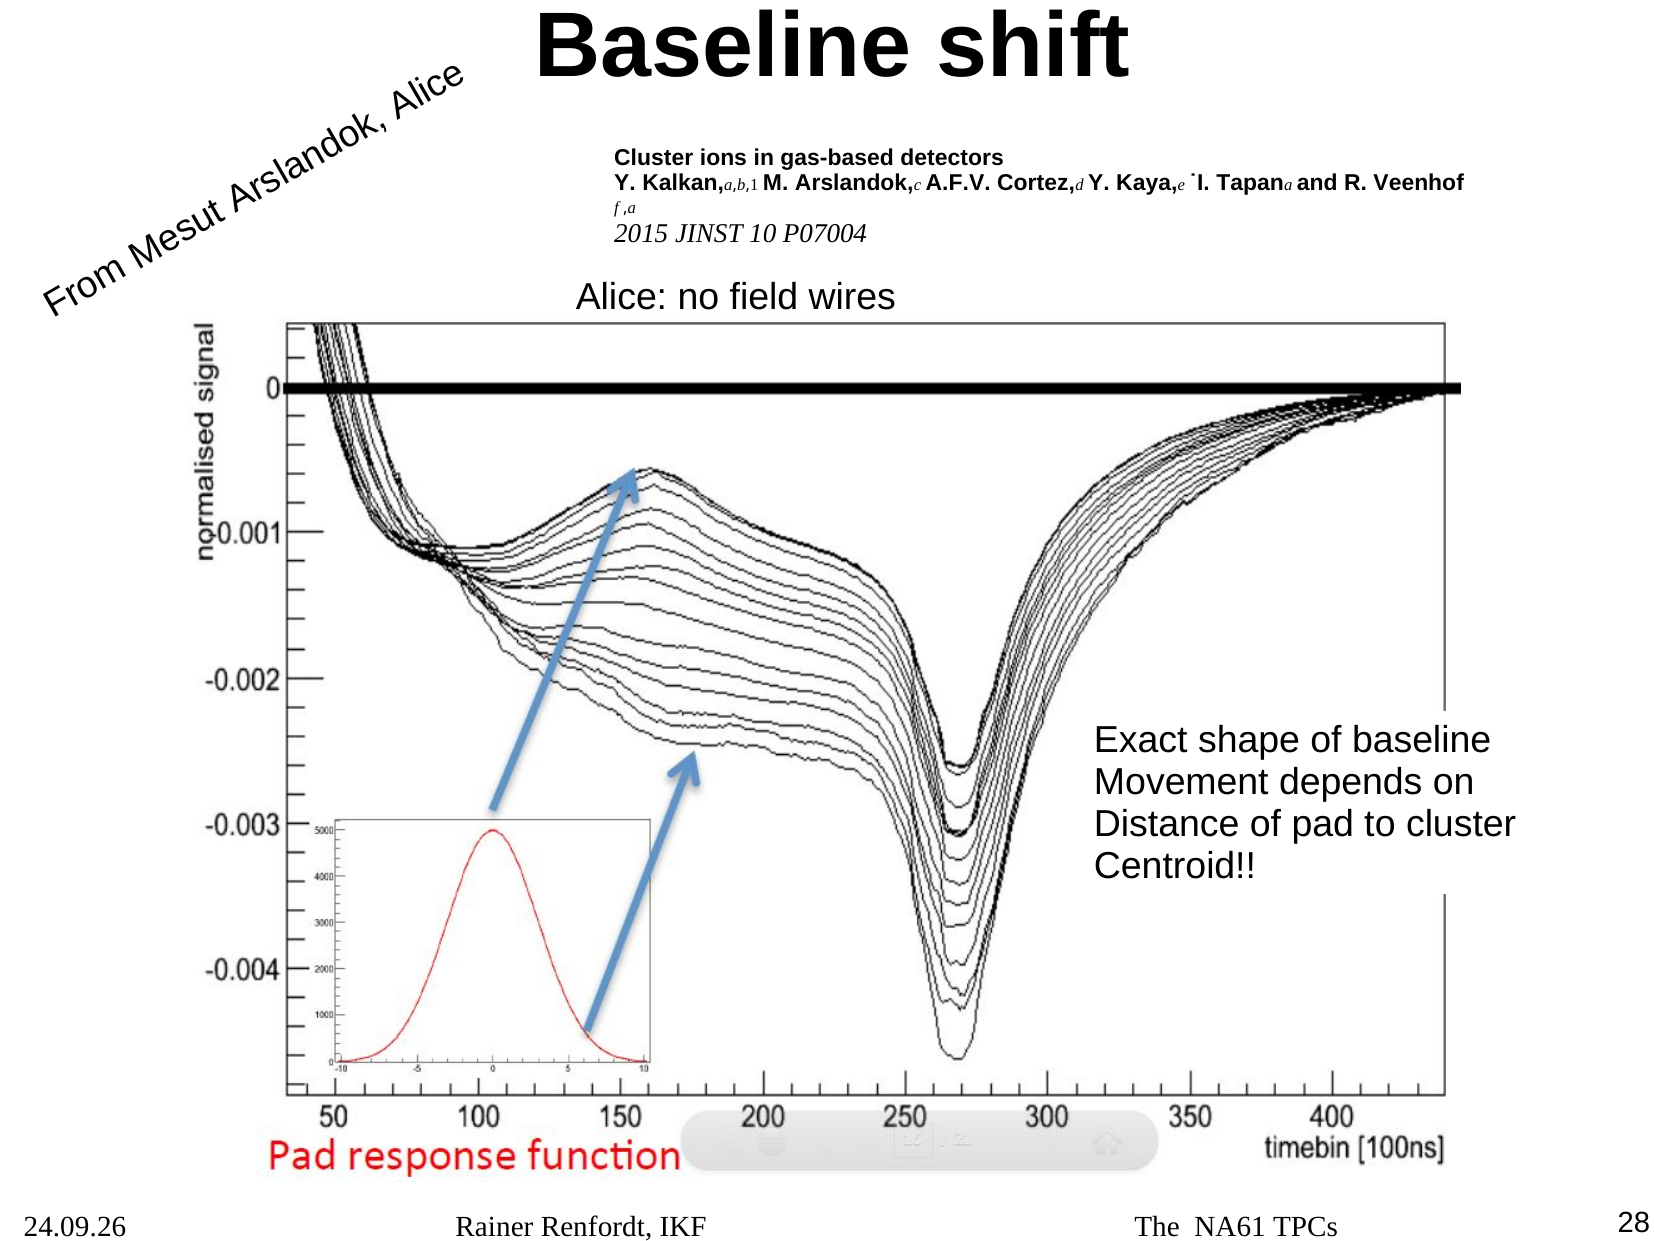

# Baseline shift
Cluster ions in gas-based detectors
Y. Kalkan,a,b,1 M. Arslandok,c A.F.V. Cortez,d Y. Kaya,e ˙I. Tapana and R. Veenhof f ,a
2015 JINST 10 P07004
From Mesut Arslandok, Alice
Alice: no field wires
Exact shape of baseline
Movement depends on
Distance of pad to cluster
Centroid!!